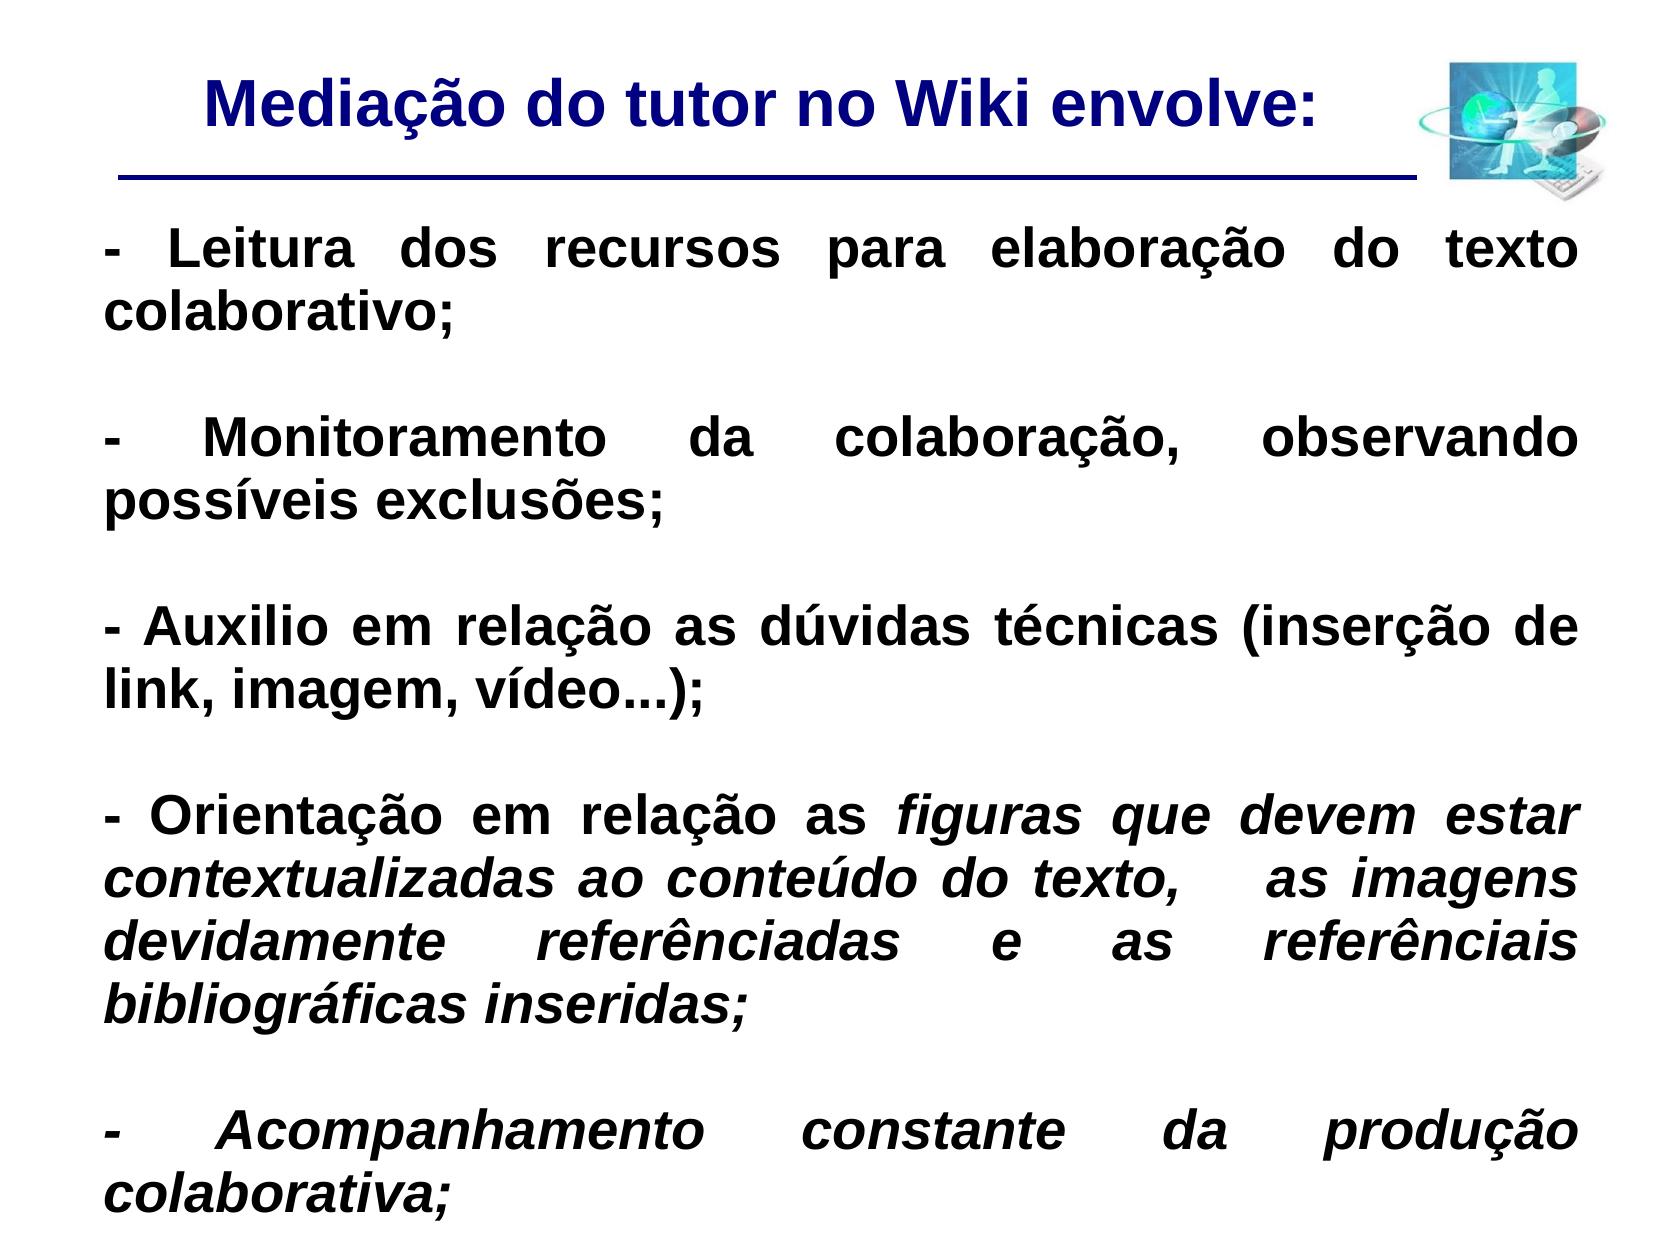

Mediação do tutor no Wiki envolve:
- Leitura dos recursos para elaboração do texto colaborativo;
- Monitoramento da colaboração, observando possíveis exclusões;
- Auxilio em relação as dúvidas técnicas (inserção de link, imagem, vídeo...);
- Orientação em relação as figuras que devem estar contextualizadas ao conteúdo do texto, 	 as imagens devidamente referênciadas e as referênciais bibliográficas inseridas;
- Acompanhamento constante da produção colaborativa;